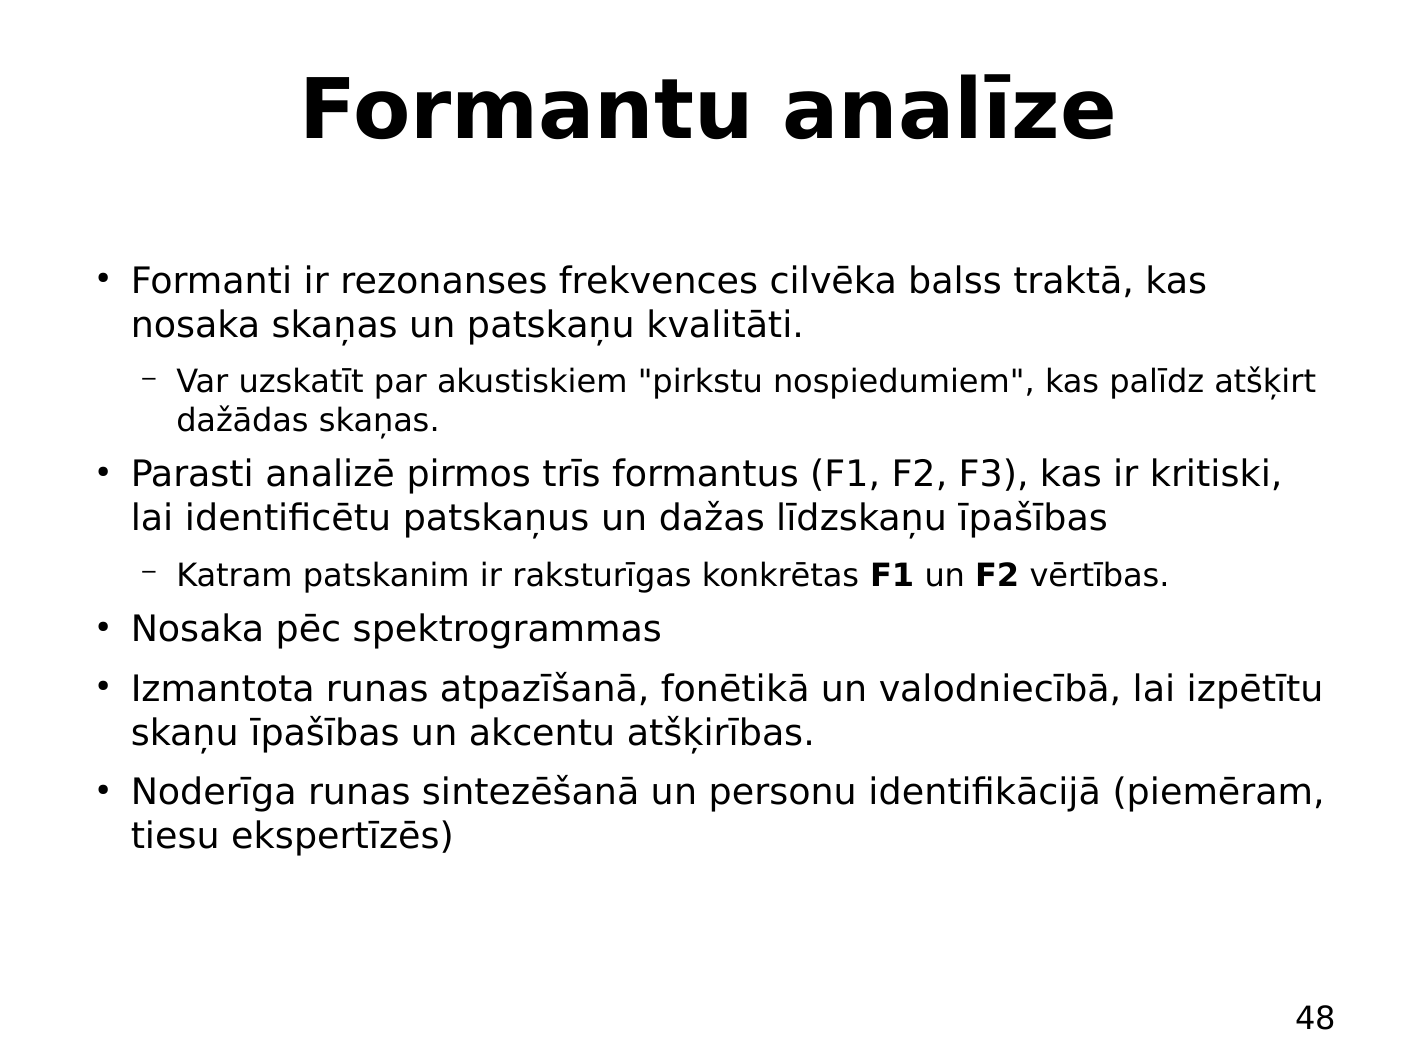

# Formantu analīze
Formanti ir rezonanses frekvences cilvēka balss traktā, kas nosaka skaņas un patskaņu kvalitāti.
Var uzskatīt par akustiskiem "pirkstu nospiedumiem", kas palīdz atšķirt dažādas skaņas.
Parasti analizē pirmos trīs formantus (F1, F2, F3), kas ir kritiski, lai identificētu patskaņus un dažas līdzskaņu īpašības
Katram patskanim ir raksturīgas konkrētas F1 un F2 vērtības.
Nosaka pēc spektrogrammas
Izmantota runas atpazīšanā, fonētikā un valodniecībā, lai izpētītu skaņu īpašības un akcentu atšķirības.
Noderīga runas sintezēšanā un personu identifikācijā (piemēram, tiesu ekspertīzēs)